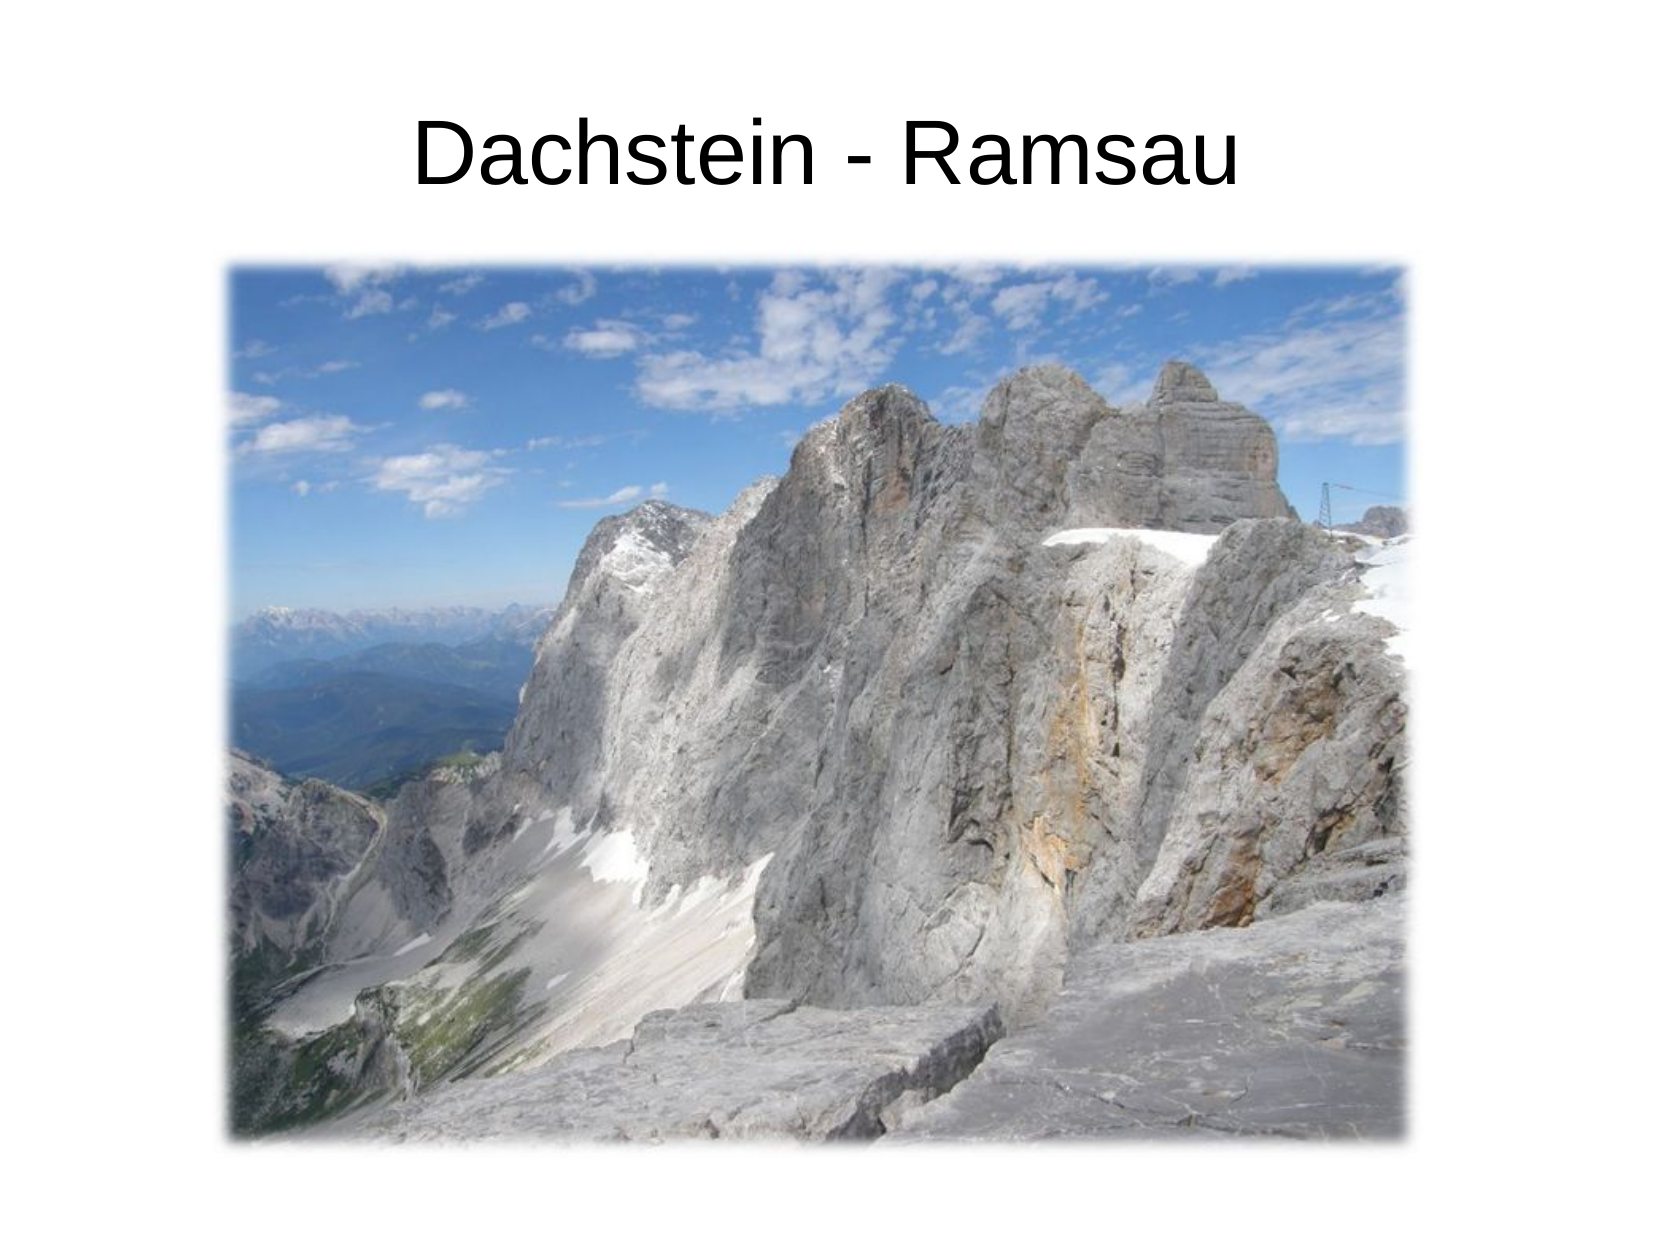

# Dachstein - Ramsau
Der Dachstein (2995 m) gehört zu den
Nördlichen Kalkalpen.
Der mächtige Kalkstock hat Anteil an den Bundesländern Salzburg, Steiermark und Oberösterreich.